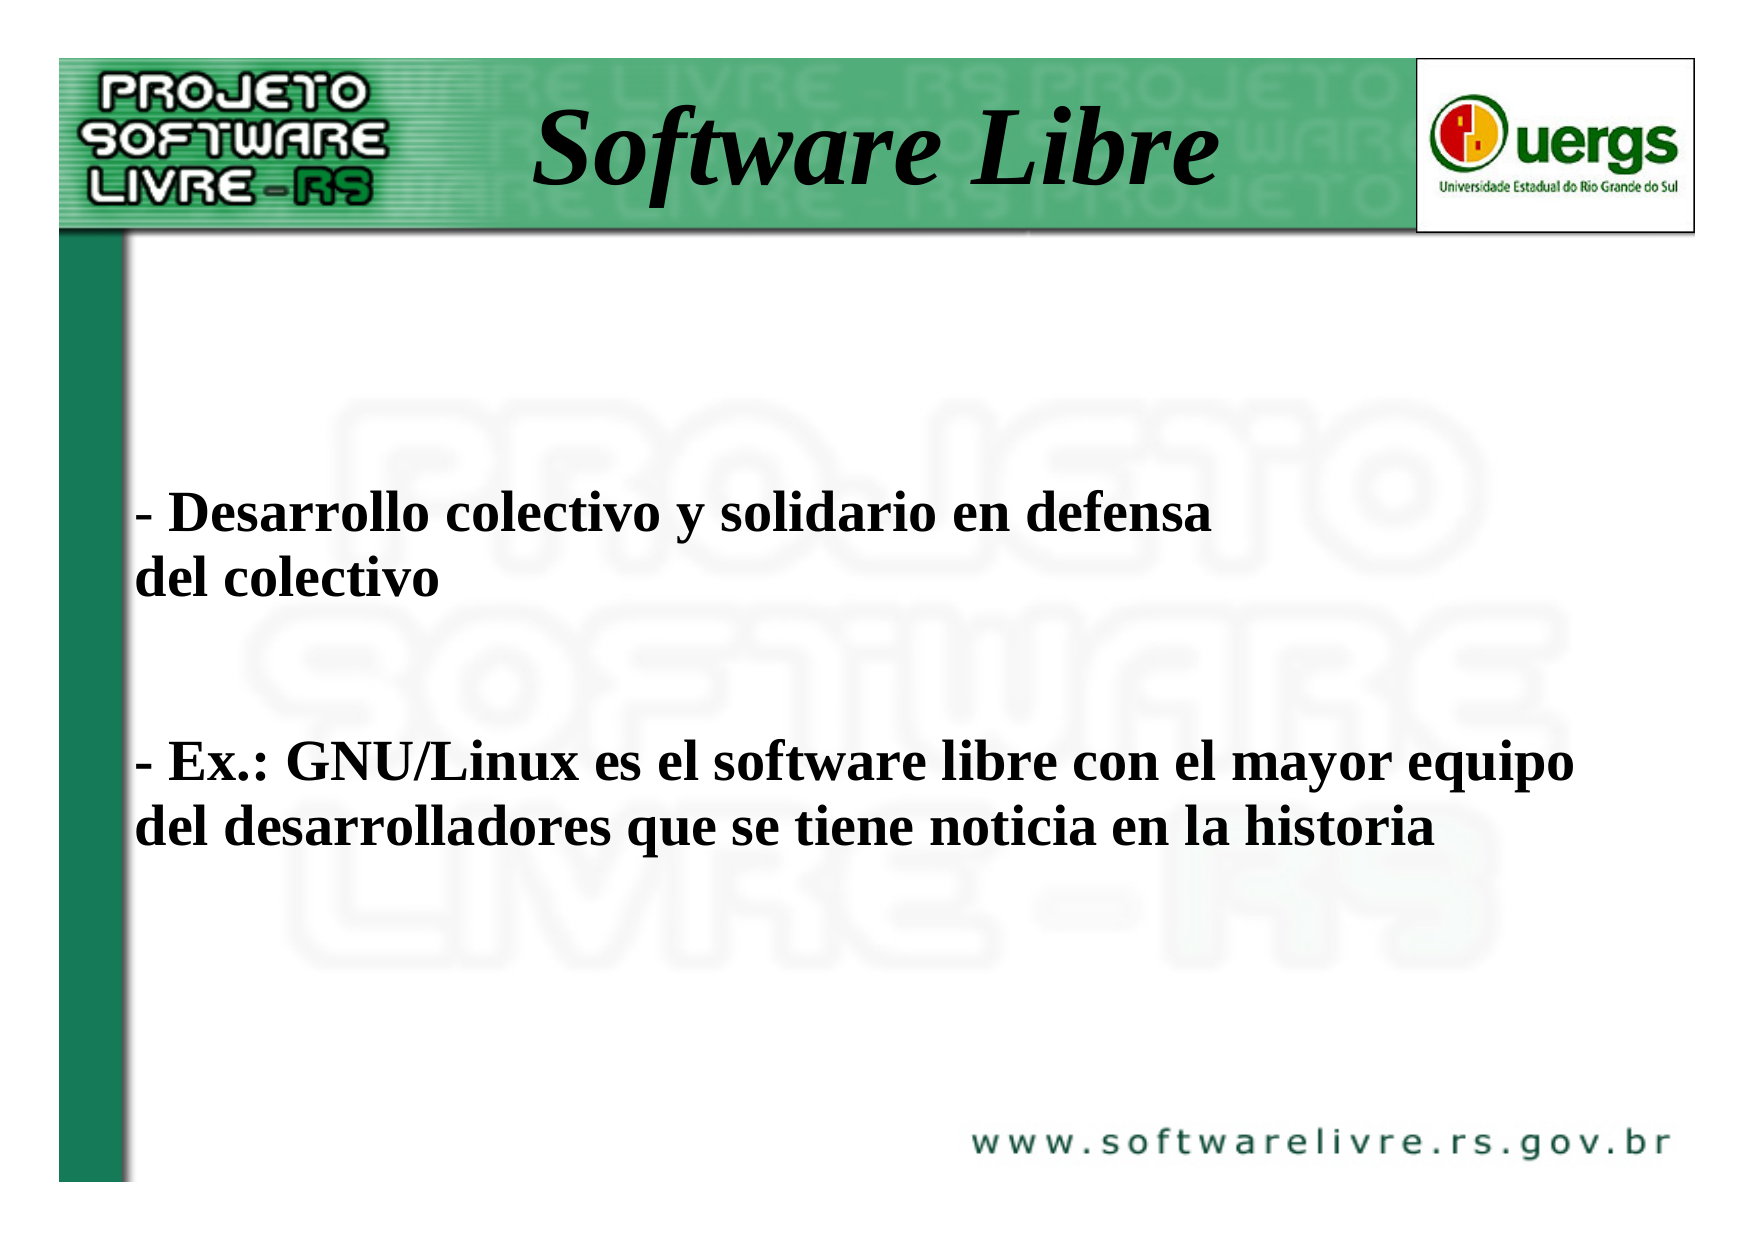

Software Libre
- Desarrollo colectivo y solidario en defensa
del colectivo
- Ex.: GNU/Linux es el software libre con el mayor equipo del desarrolladores que se tiene noticia en la historia